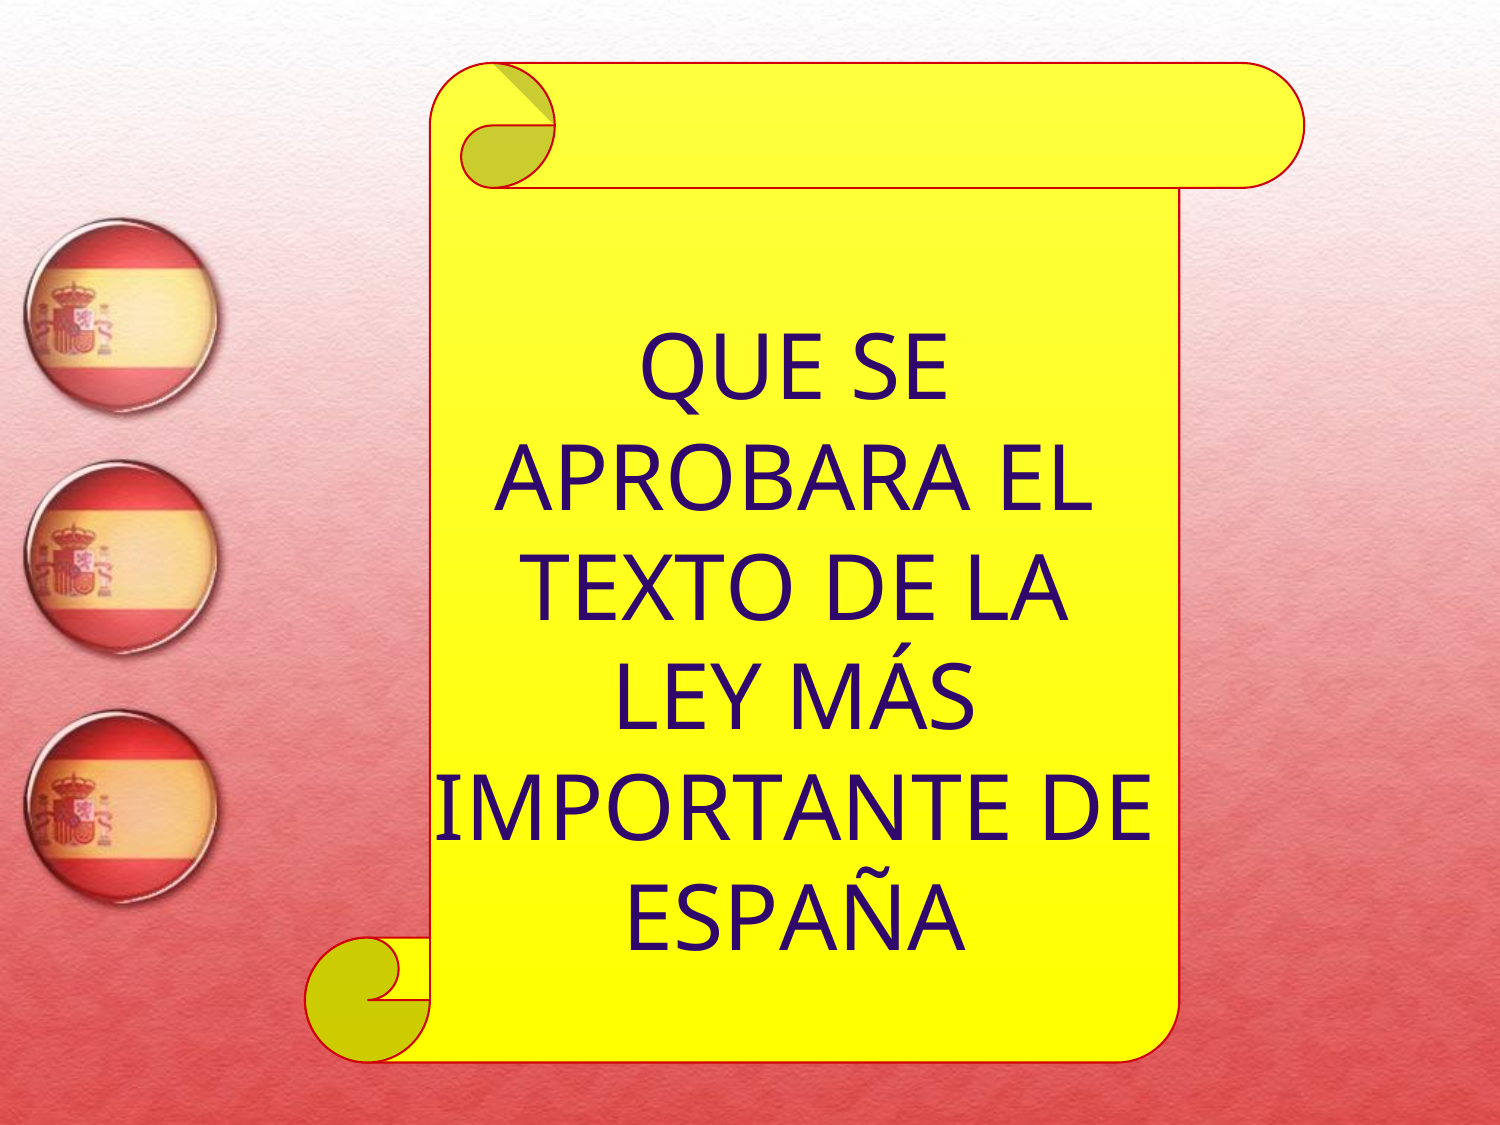

QUE SE APROBARA EL TEXTO DE LA LEY MÁS IMPORTANTE DE ESPAÑA
6